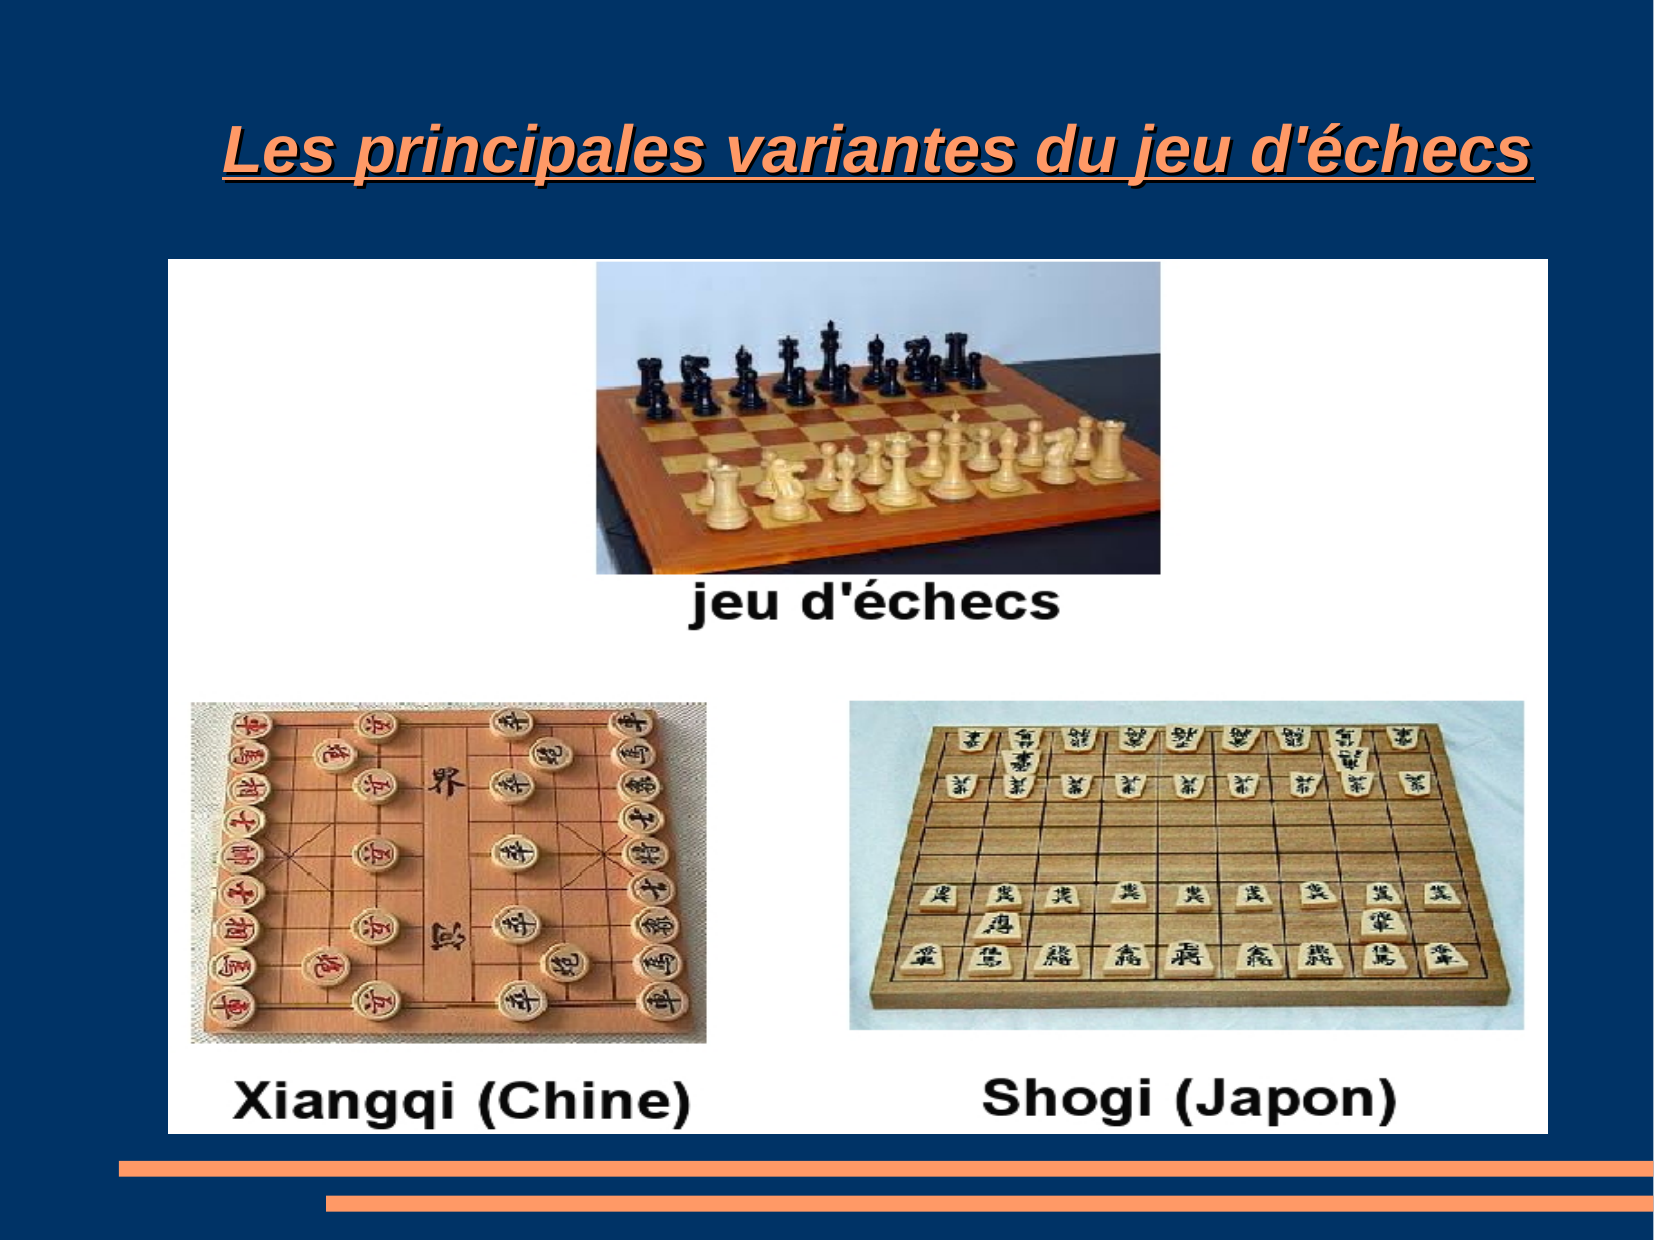

# Les principales variantes du jeu d'échecs